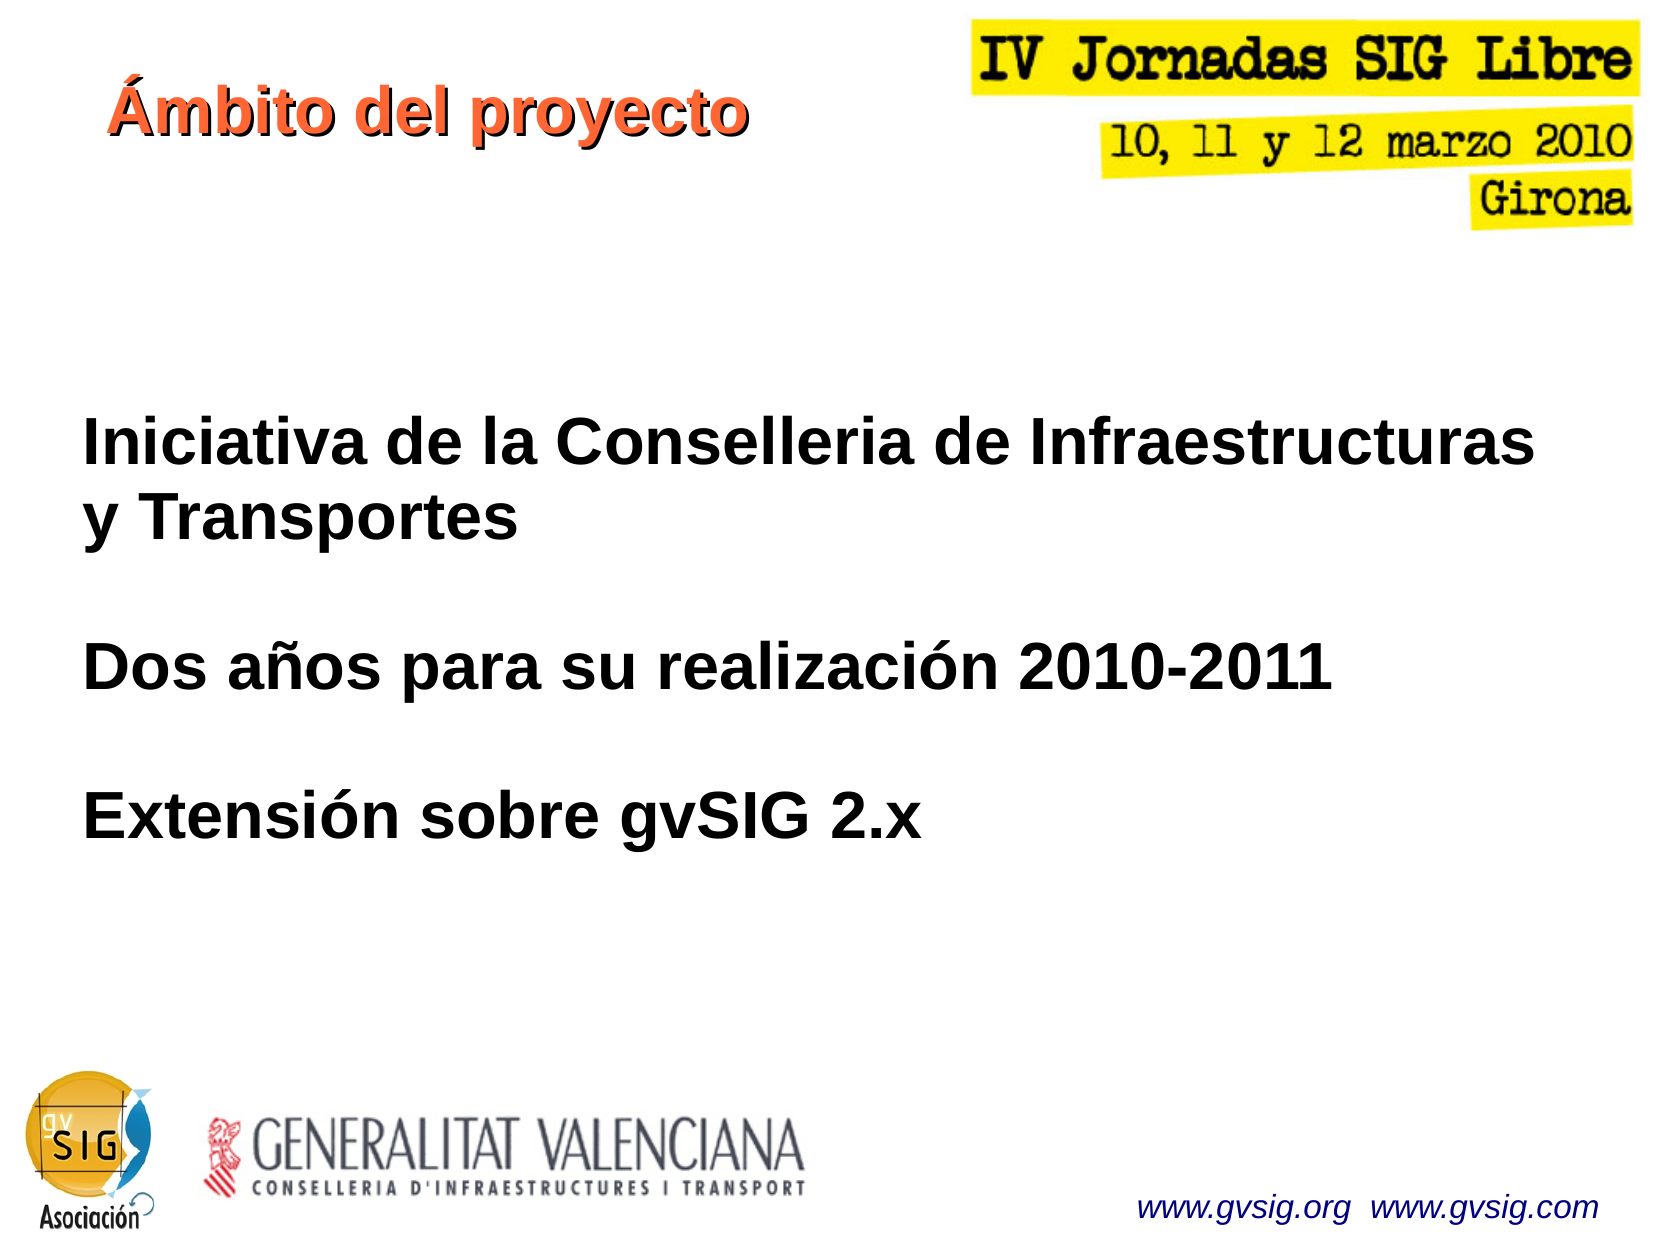

Ámbito del proyecto
# Iniciativa de la Conselleria de Infraestructuras y Transportes
Dos años para su realización 2010-2011
Extensión sobre gvSIG 2.x